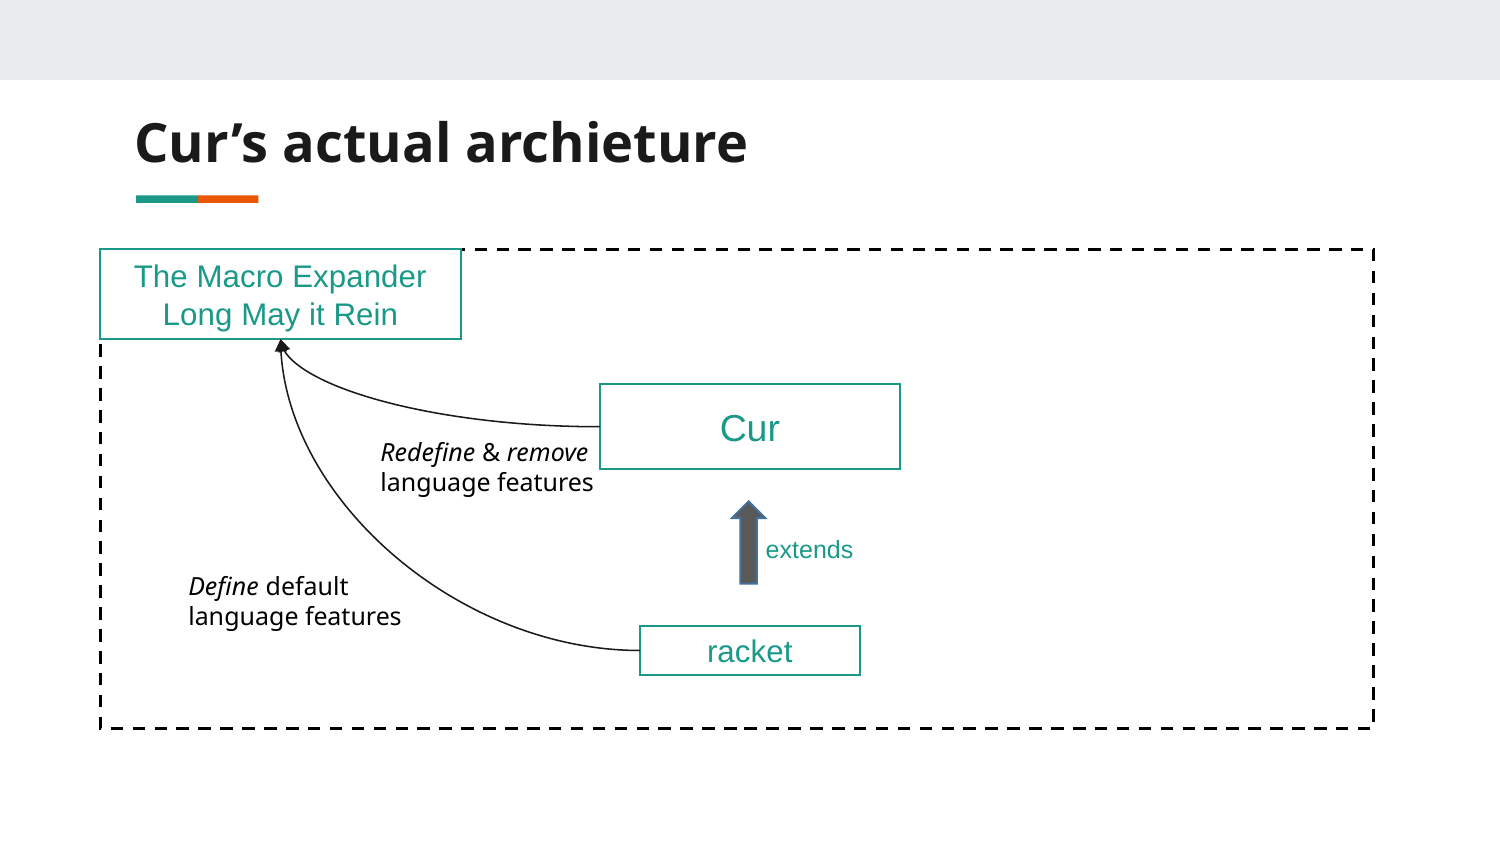

# Cur’s actual archieture
The Macro Expander Long May it Rein
Cur
Redefine & remove language features
extends
Define default language features
racket